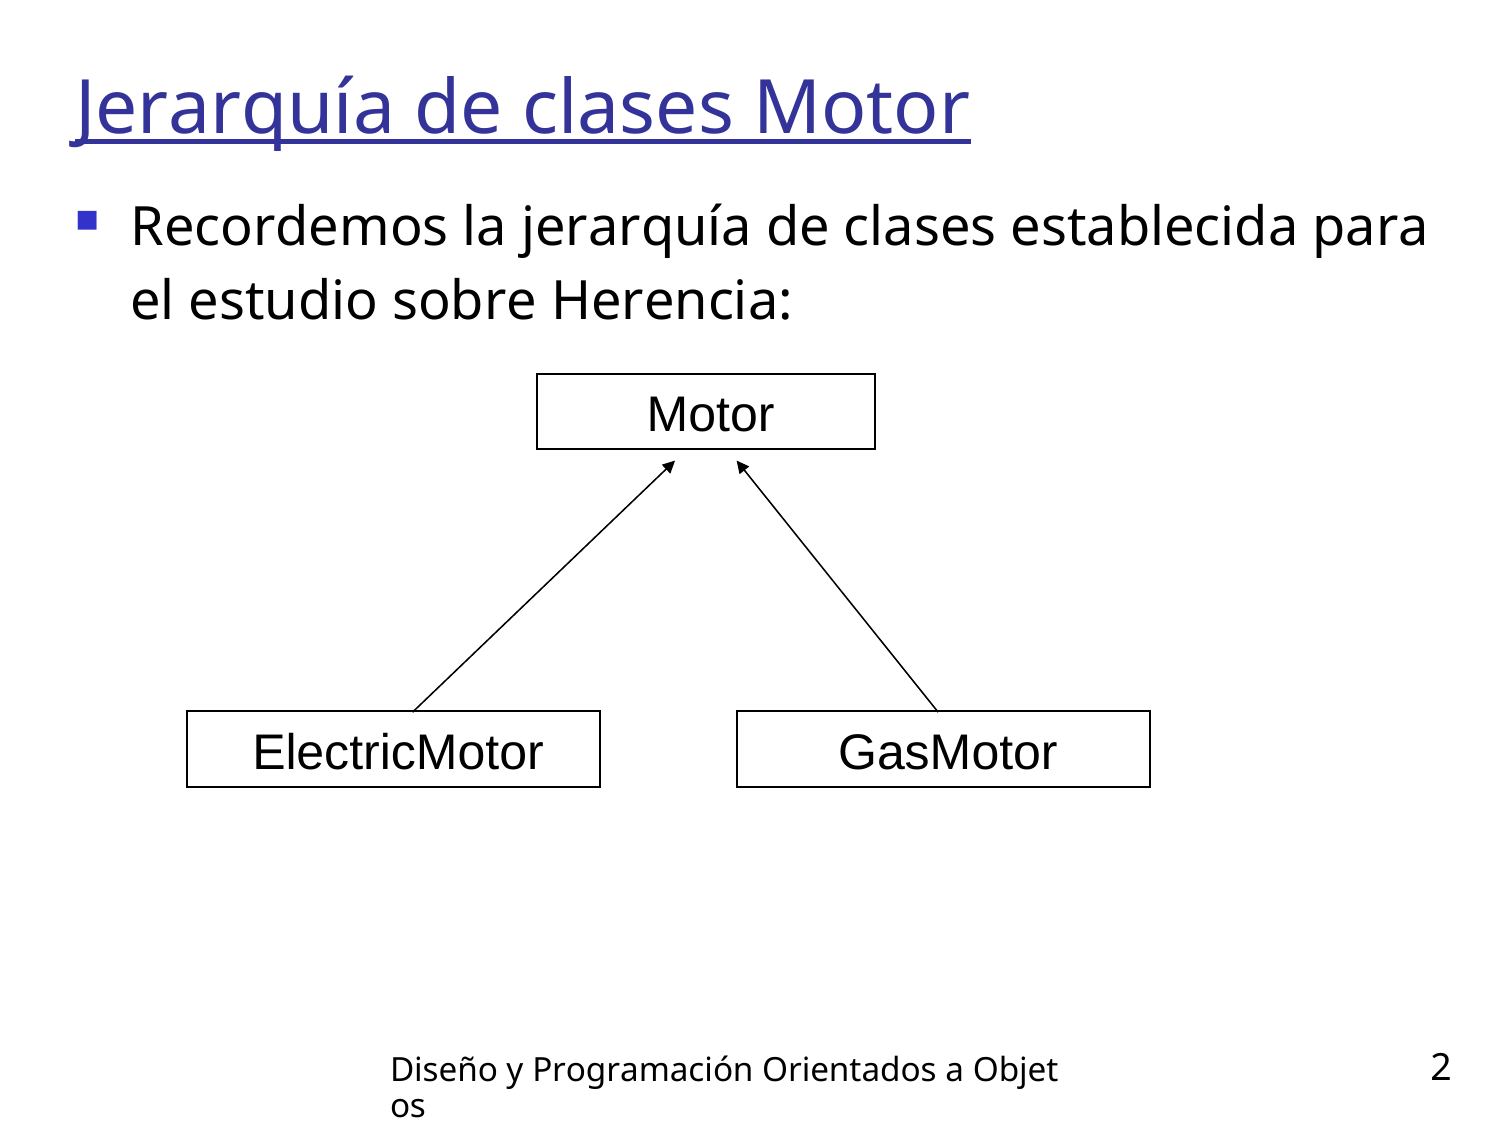

# Jerarquía de clases Motor
Recordemos la jerarquía de clases establecida para el estudio sobre Herencia:
Motor
ElectricMotor
GasMotor
Diseño y Programación Orientados a Objetos
2